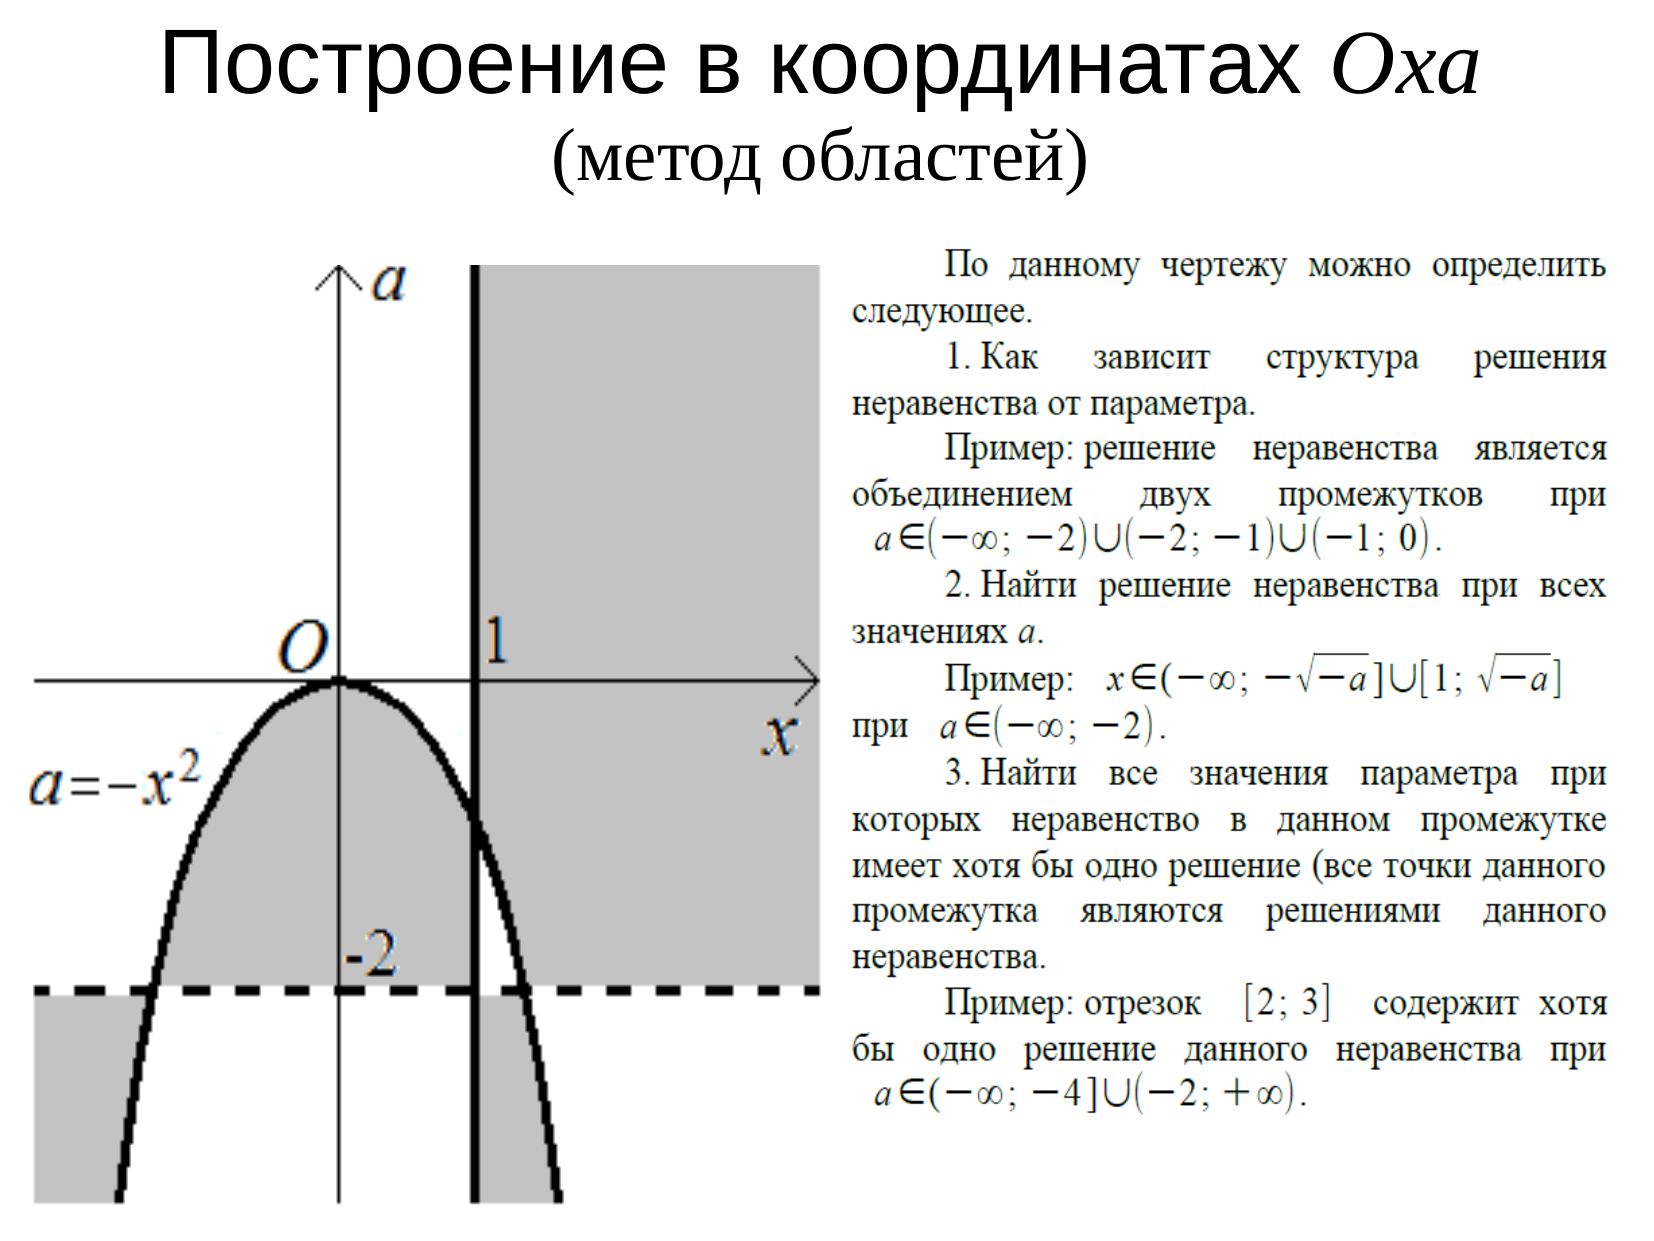

# Построение в координатах Oxa (метод областей)